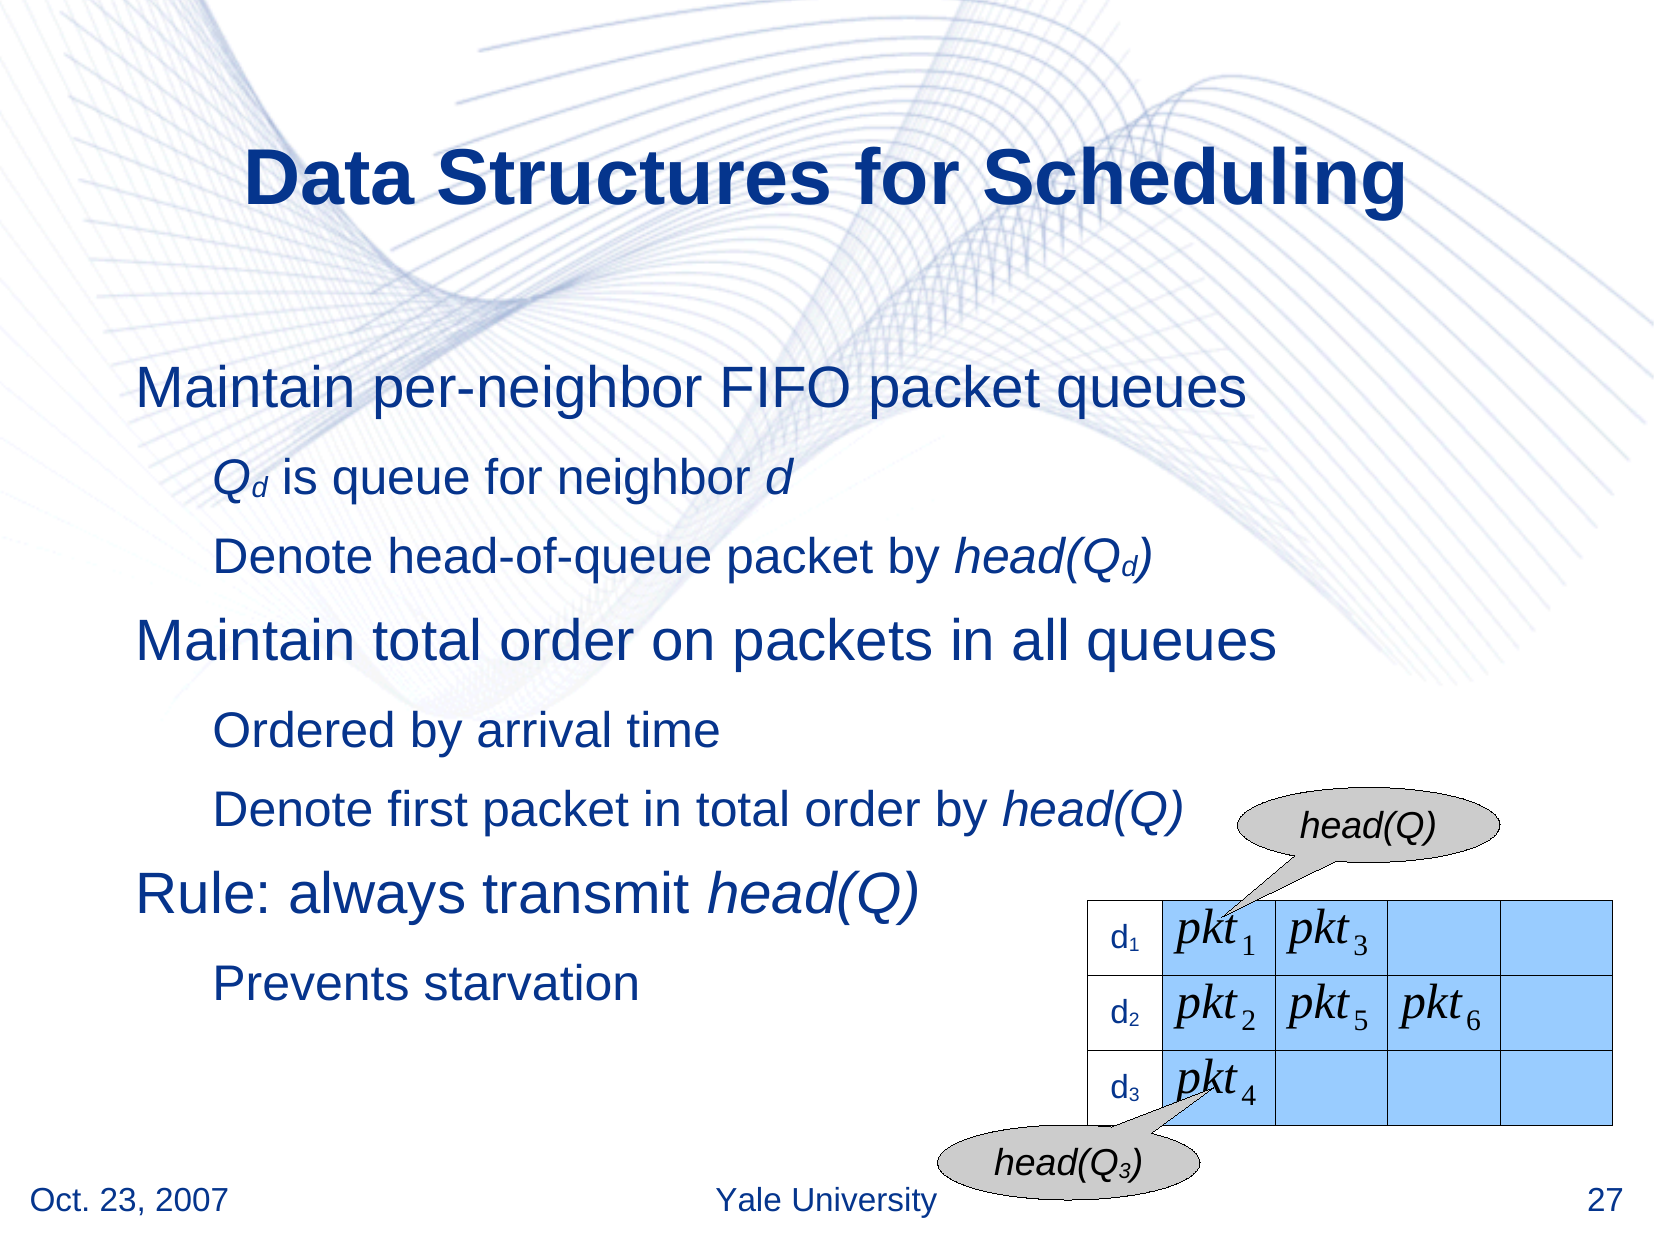

# Data Structures for Scheduling
Maintain per-neighbor FIFO packet queues
Qd is queue for neighbor d
Denote head-of-queue packet by head(Qd)
Maintain total order on packets in all queues
Ordered by arrival time
Denote first packet in total order by head(Q)
Rule: always transmit head(Q)
Prevents starvation
head(Q)
d1
d2
d3
head(Q3)
Oct. 23, 2007
Yale University
27